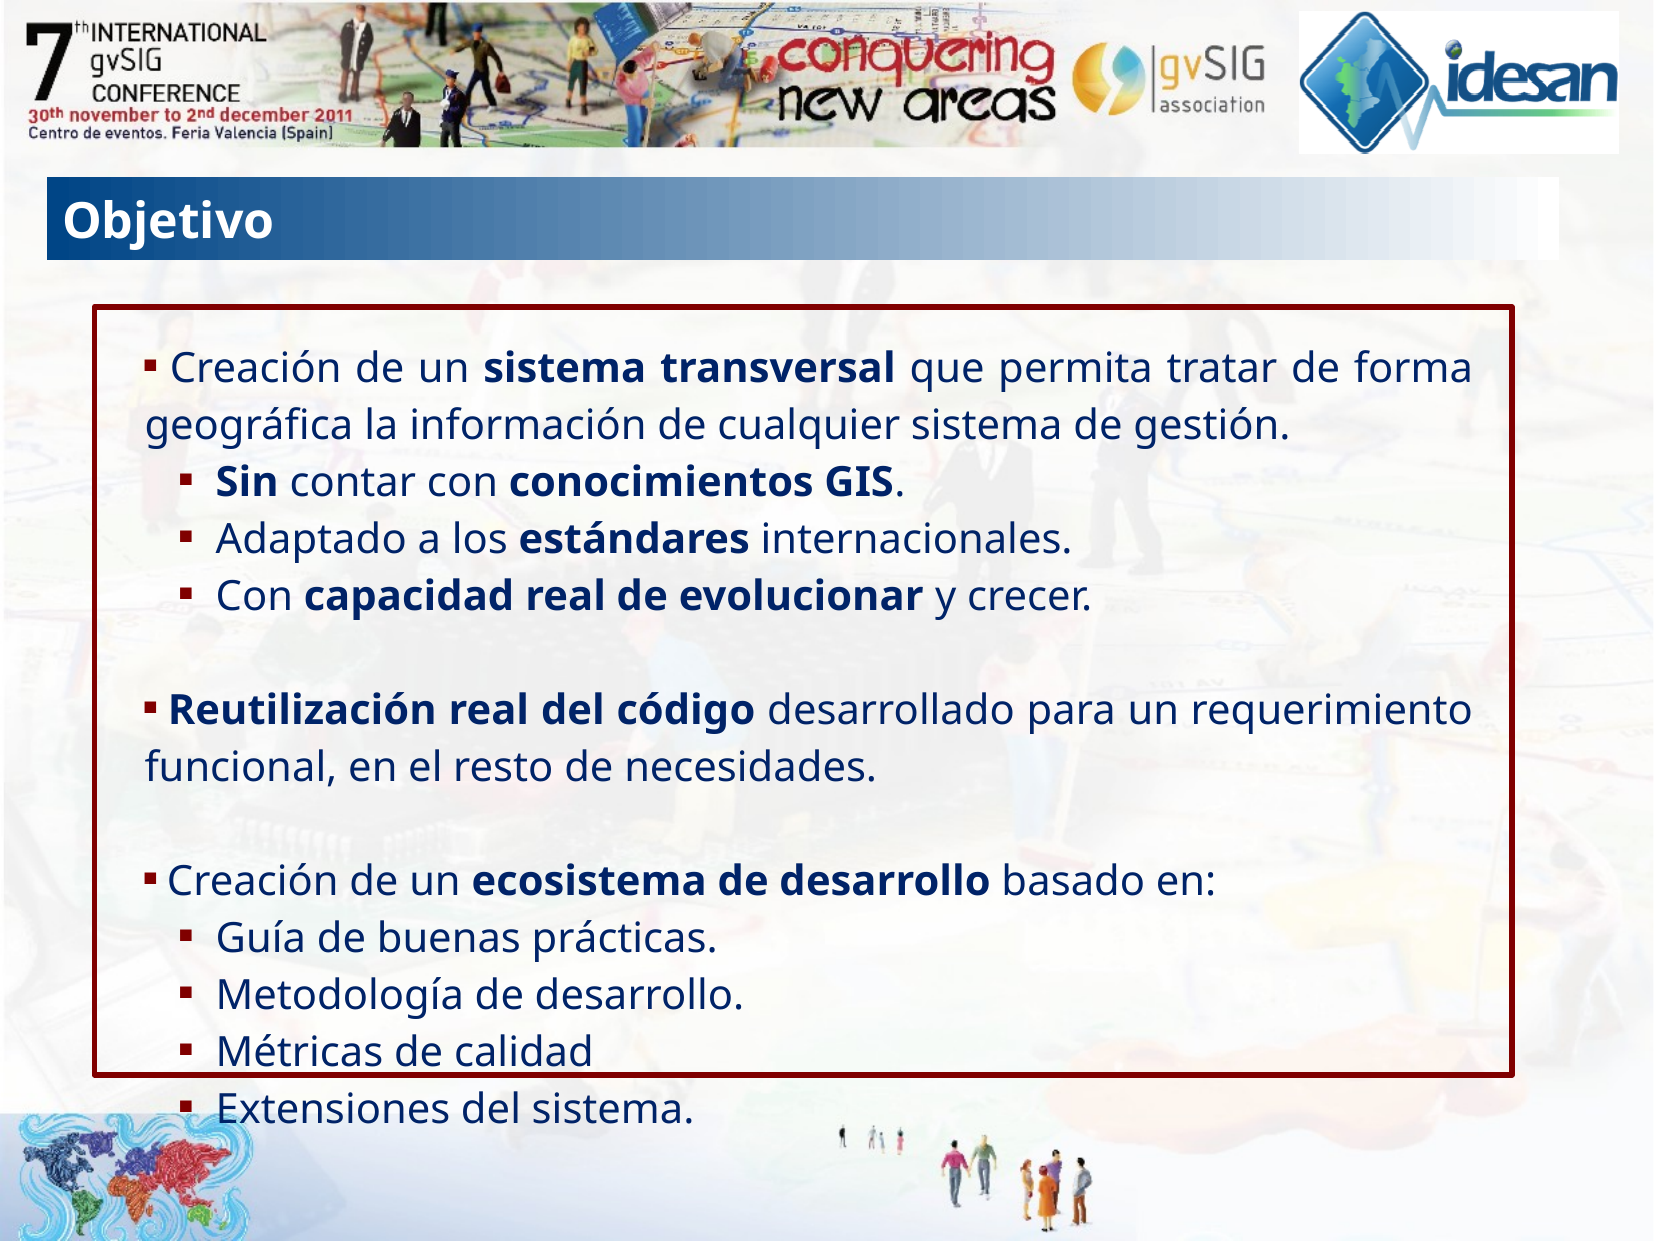

Objetivo
 Creación de un sistema transversal que permita tratar de forma geográfica la información de cualquier sistema de gestión.
Sin contar con conocimientos GIS.
Adaptado a los estándares internacionales.
Con capacidad real de evolucionar y crecer.
 Reutilización real del código desarrollado para un requerimiento funcional, en el resto de necesidades.
 Creación de un ecosistema de desarrollo basado en:
Guía de buenas prácticas.
Metodología de desarrollo.
Métricas de calidad
Extensiones del sistema.